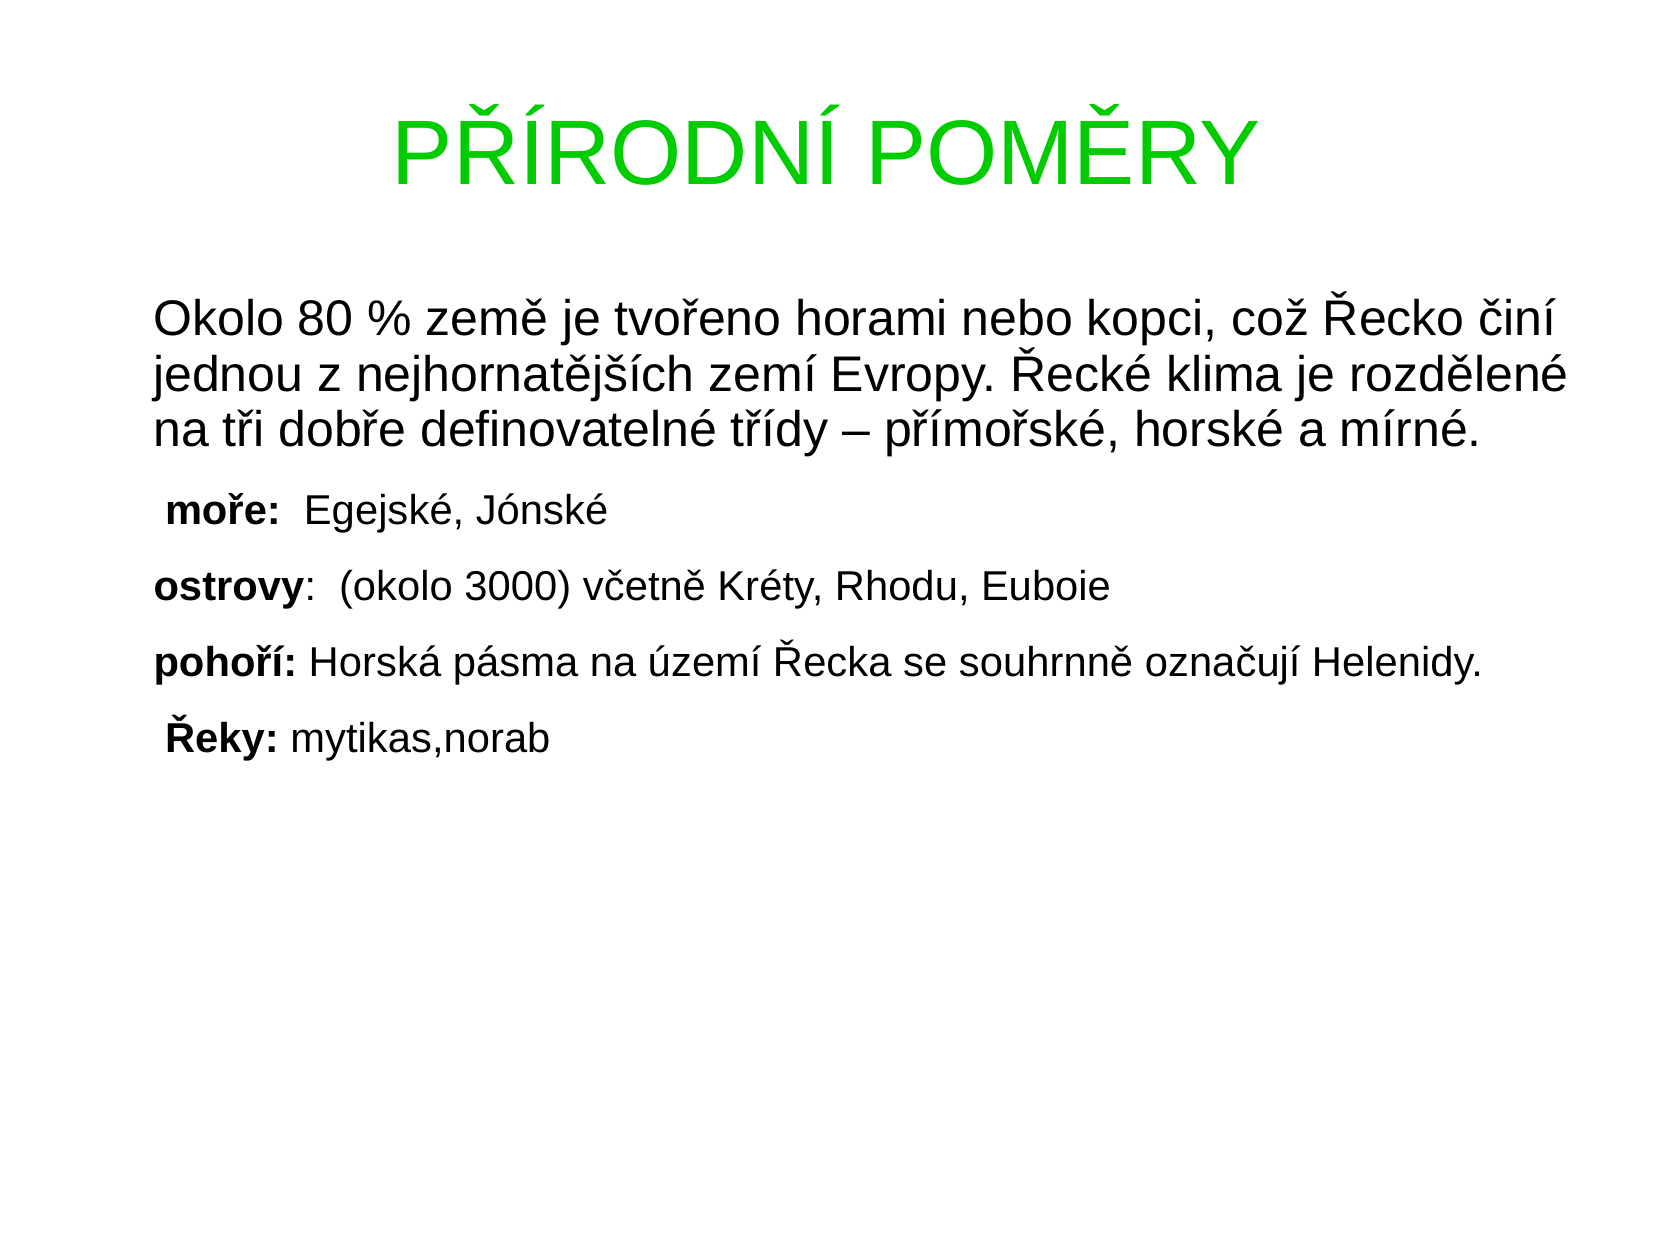

# PŘÍRODNÍ POMĚRY
Okolo 80 % země je tvořeno horami nebo kopci, což Řecko činí jednou z nejhornatějších zemí Evropy. Řecké klima je rozdělené na tři dobře definovatelné třídy – přímořské, horské a mírné.
 moře: Egejské, Jónské
ostrovy: (okolo 3000) včetně Kréty, Rhodu, Euboie
pohoří: Horská pásma na území Řecka se souhrnně označují Helenidy.
 Řeky: mytikas,norab